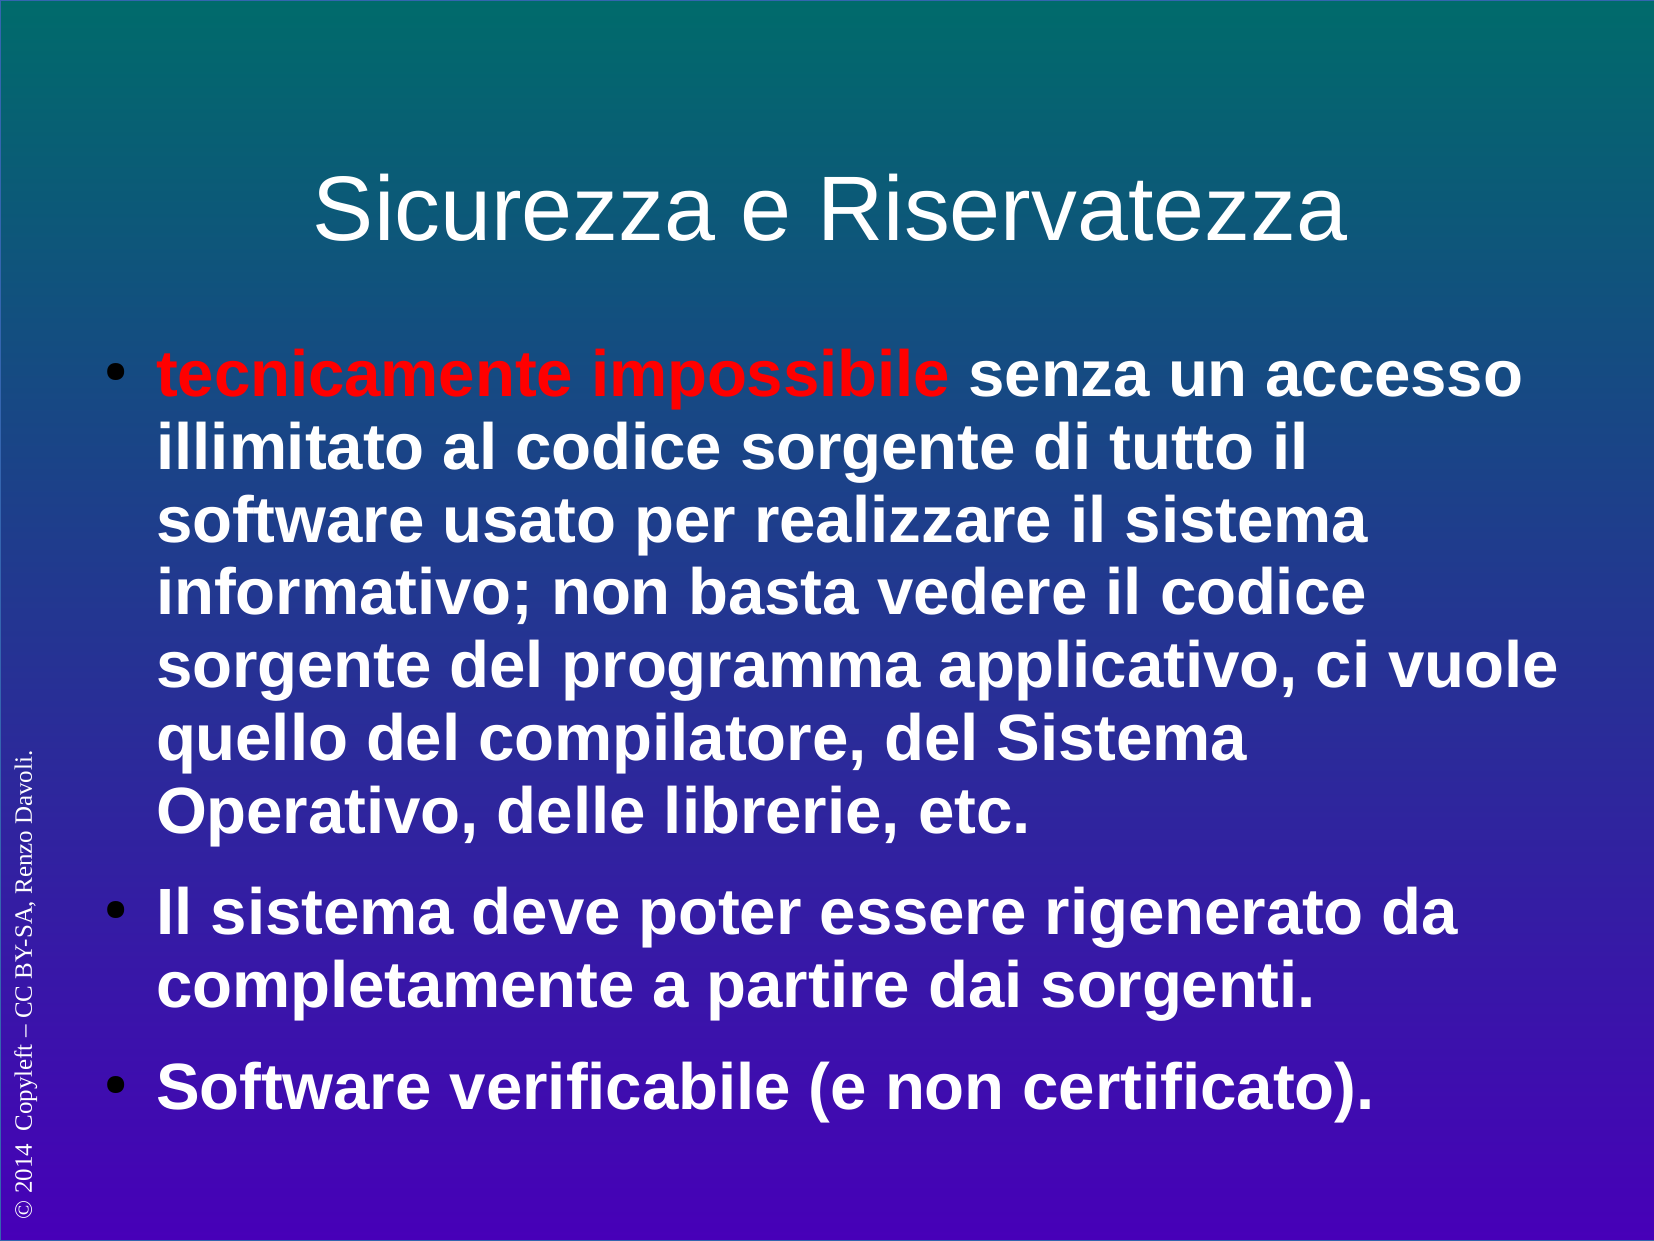

# Sicurezza e Riservatezza
tecnicamente impossibile senza un accesso illimitato al codice sorgente di tutto il software usato per realizzare il sistema informativo; non basta vedere il codice sorgente del programma applicativo, ci vuole quello del compilatore, del Sistema Operativo, delle librerie, etc.
Il sistema deve poter essere rigenerato da completamente a partire dai sorgenti.
Software verificabile (e non certificato).